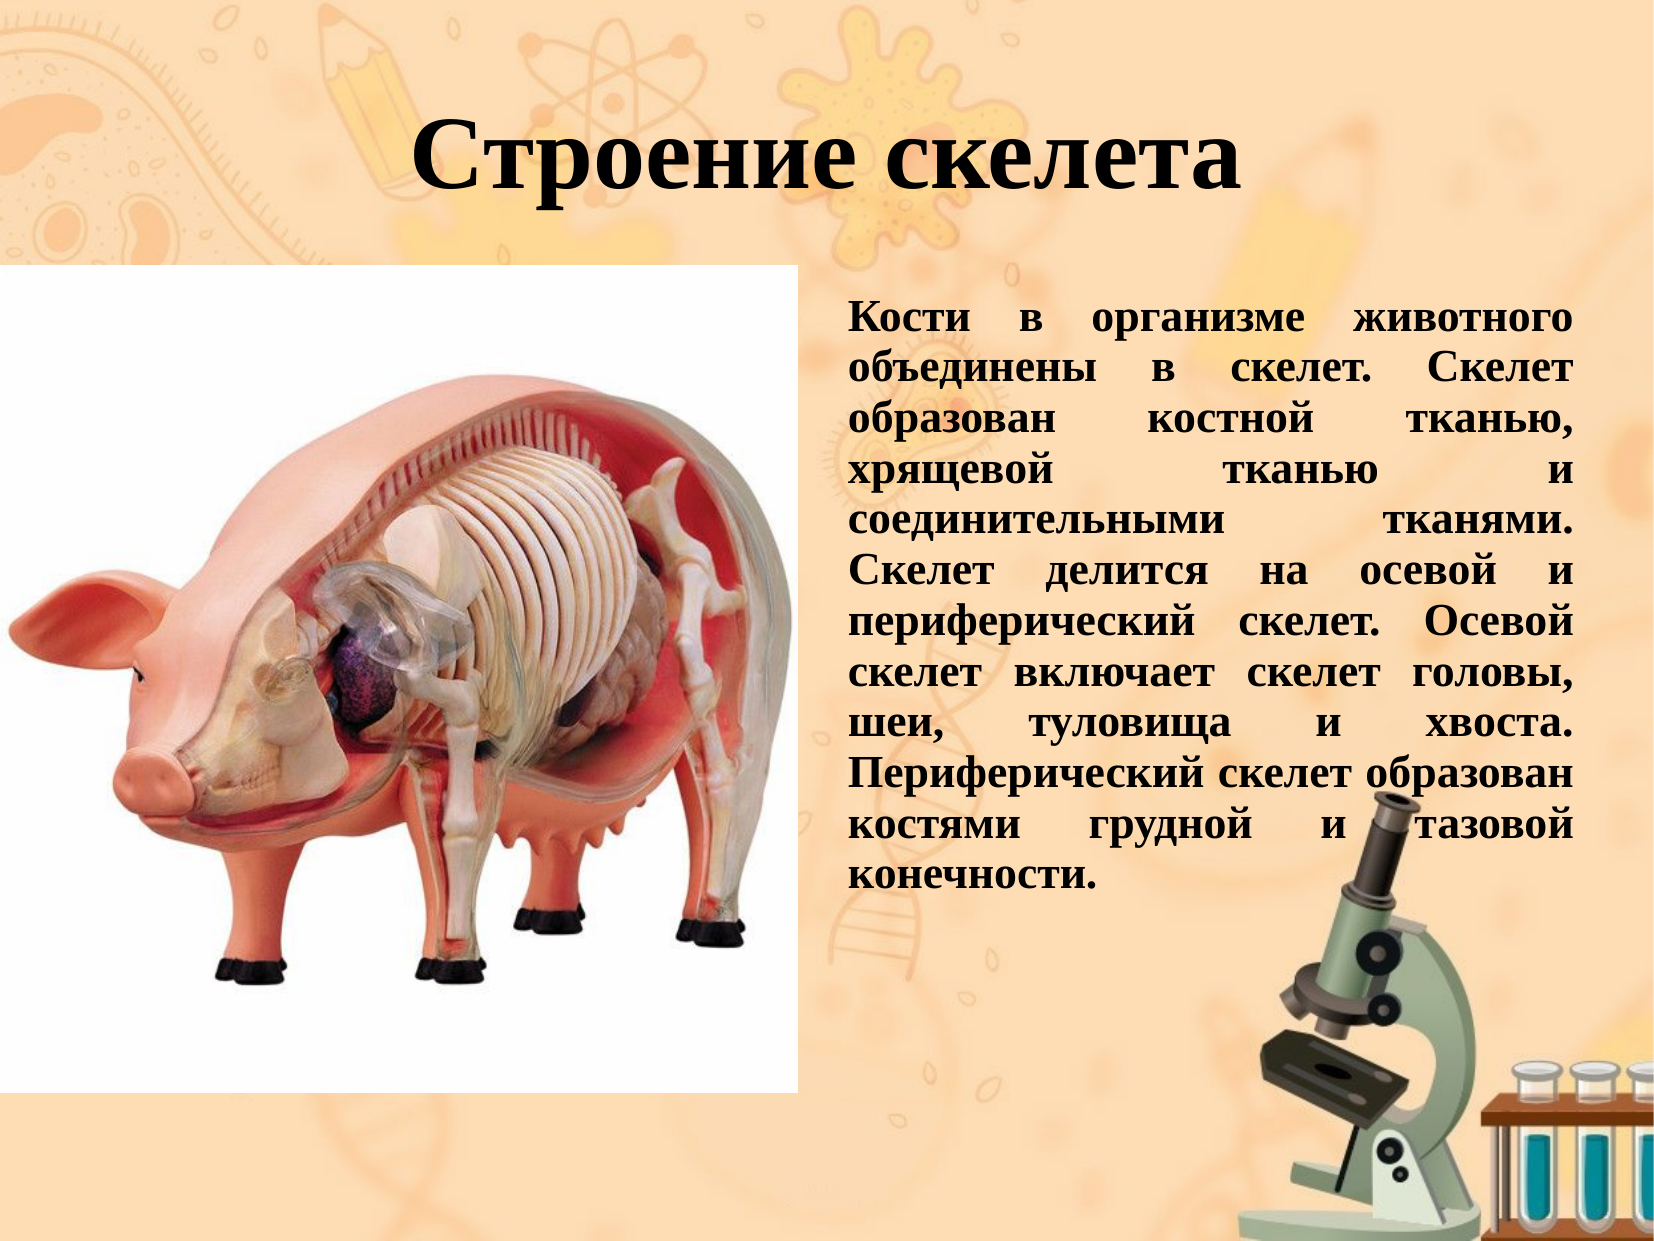

# Строение скелета
Кости в организме животного объединены в скелет. Скелет образован костной тканью, хрящевой тканью и соединительными тканями. Скелет делится на осевой и периферический скелет. Осевой скелет включает скелет головы, шеи, туловища и хвоста. Периферический скелет образован костями грудной и тазовой конечности.